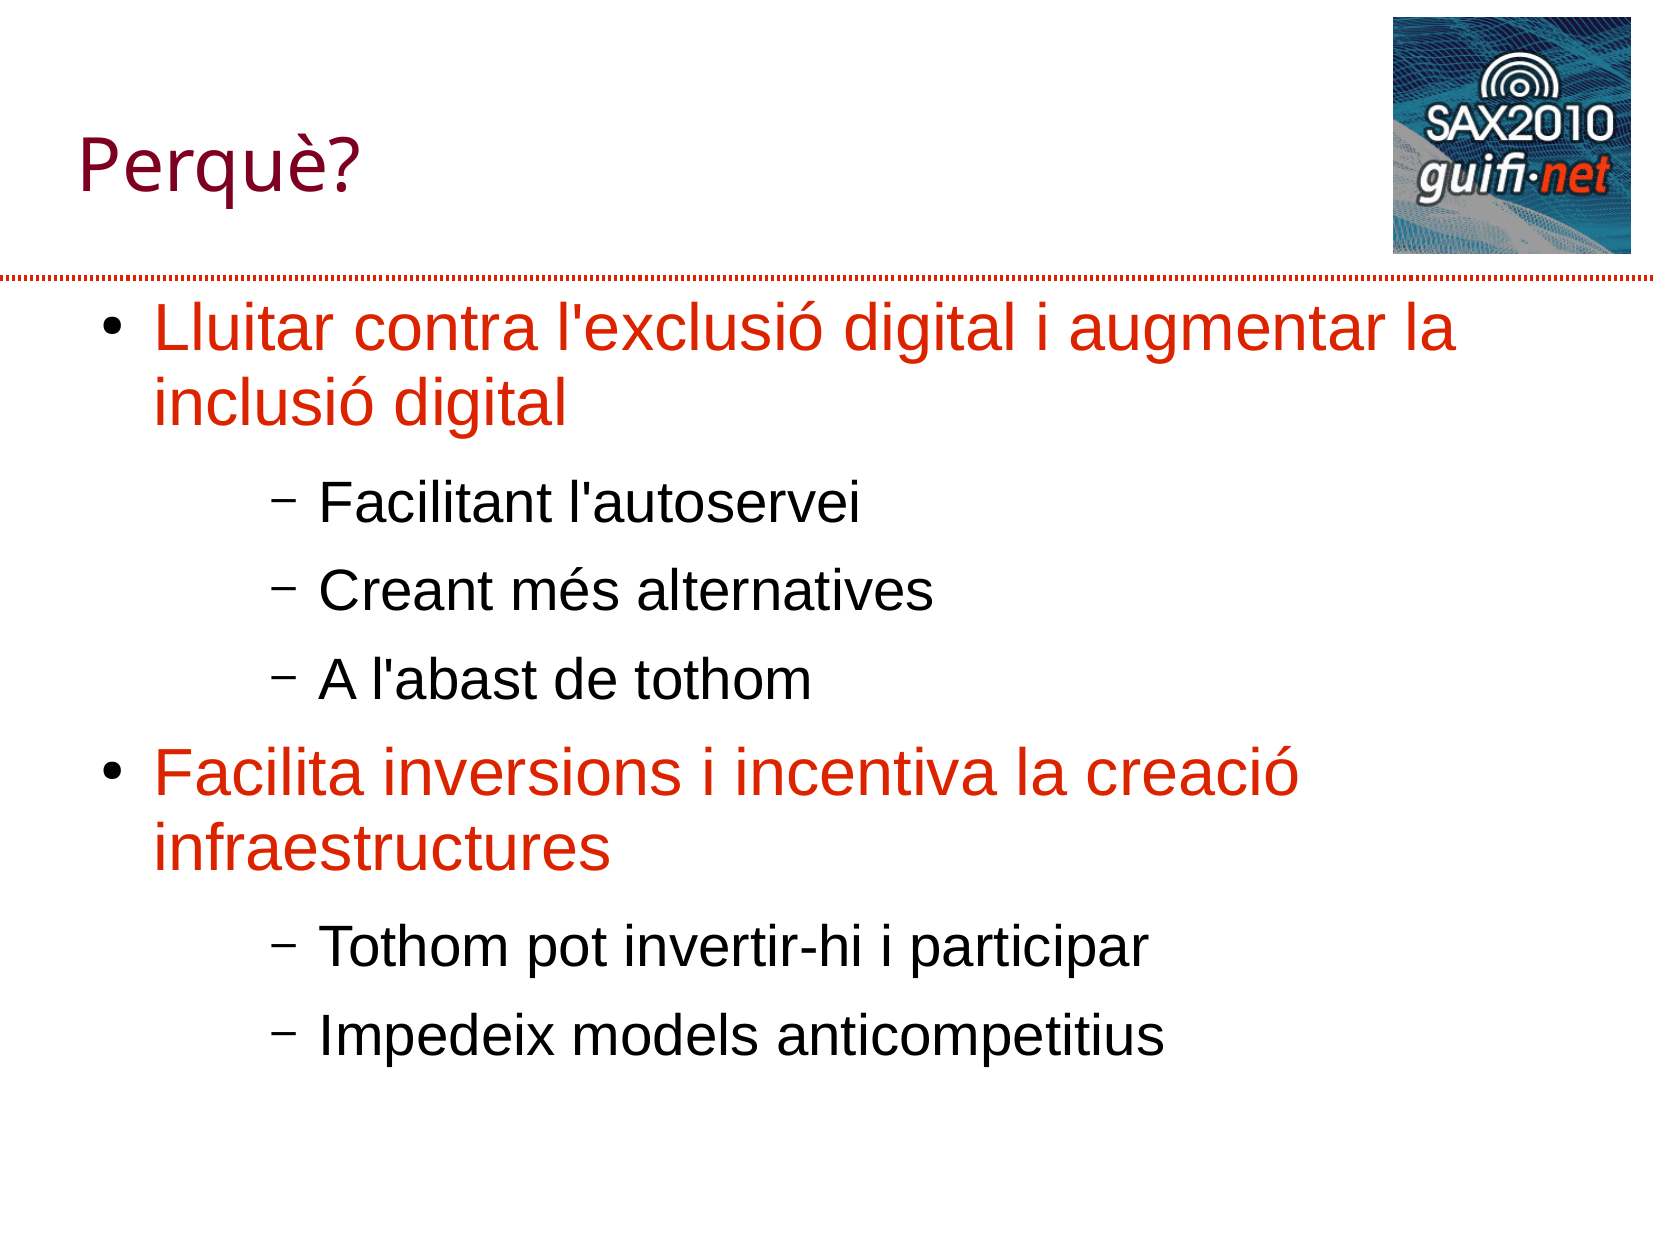

# Perquè?
Lluitar contra l'exclusió digital i augmentar la inclusió digital
Facilitant l'autoservei
Creant més alternatives
A l'abast de tothom
Facilita inversions i incentiva la creació infraestructures
Tothom pot invertir-hi i participar
Impedeix models anticompetitius